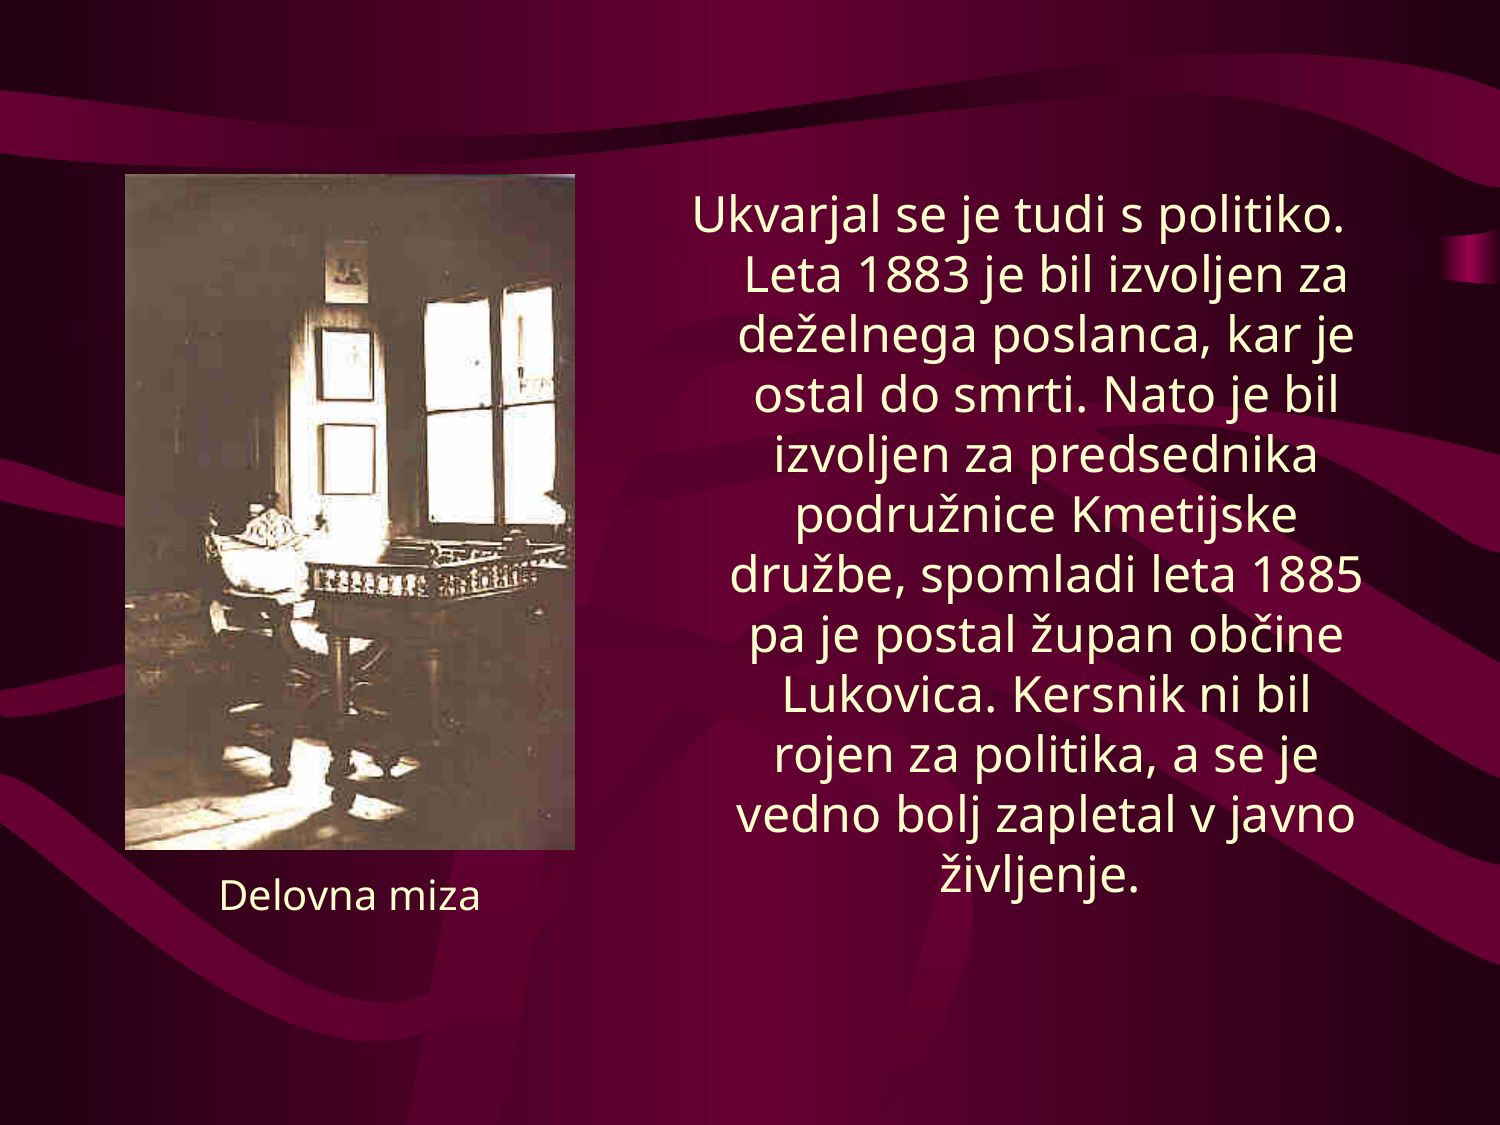

Ukvarjal se je tudi s politiko. Leta 1883 je bil izvoljen za deželnega poslanca, kar je ostal do smrti. Nato je bil izvoljen za predsednika podružnice Kmetijske družbe, spomladi leta 1885 pa je postal župan občine Lukovica. Kersnik ni bil rojen za politika, a se je vedno bolj zapletal v javno življenje.
# Delovna miza